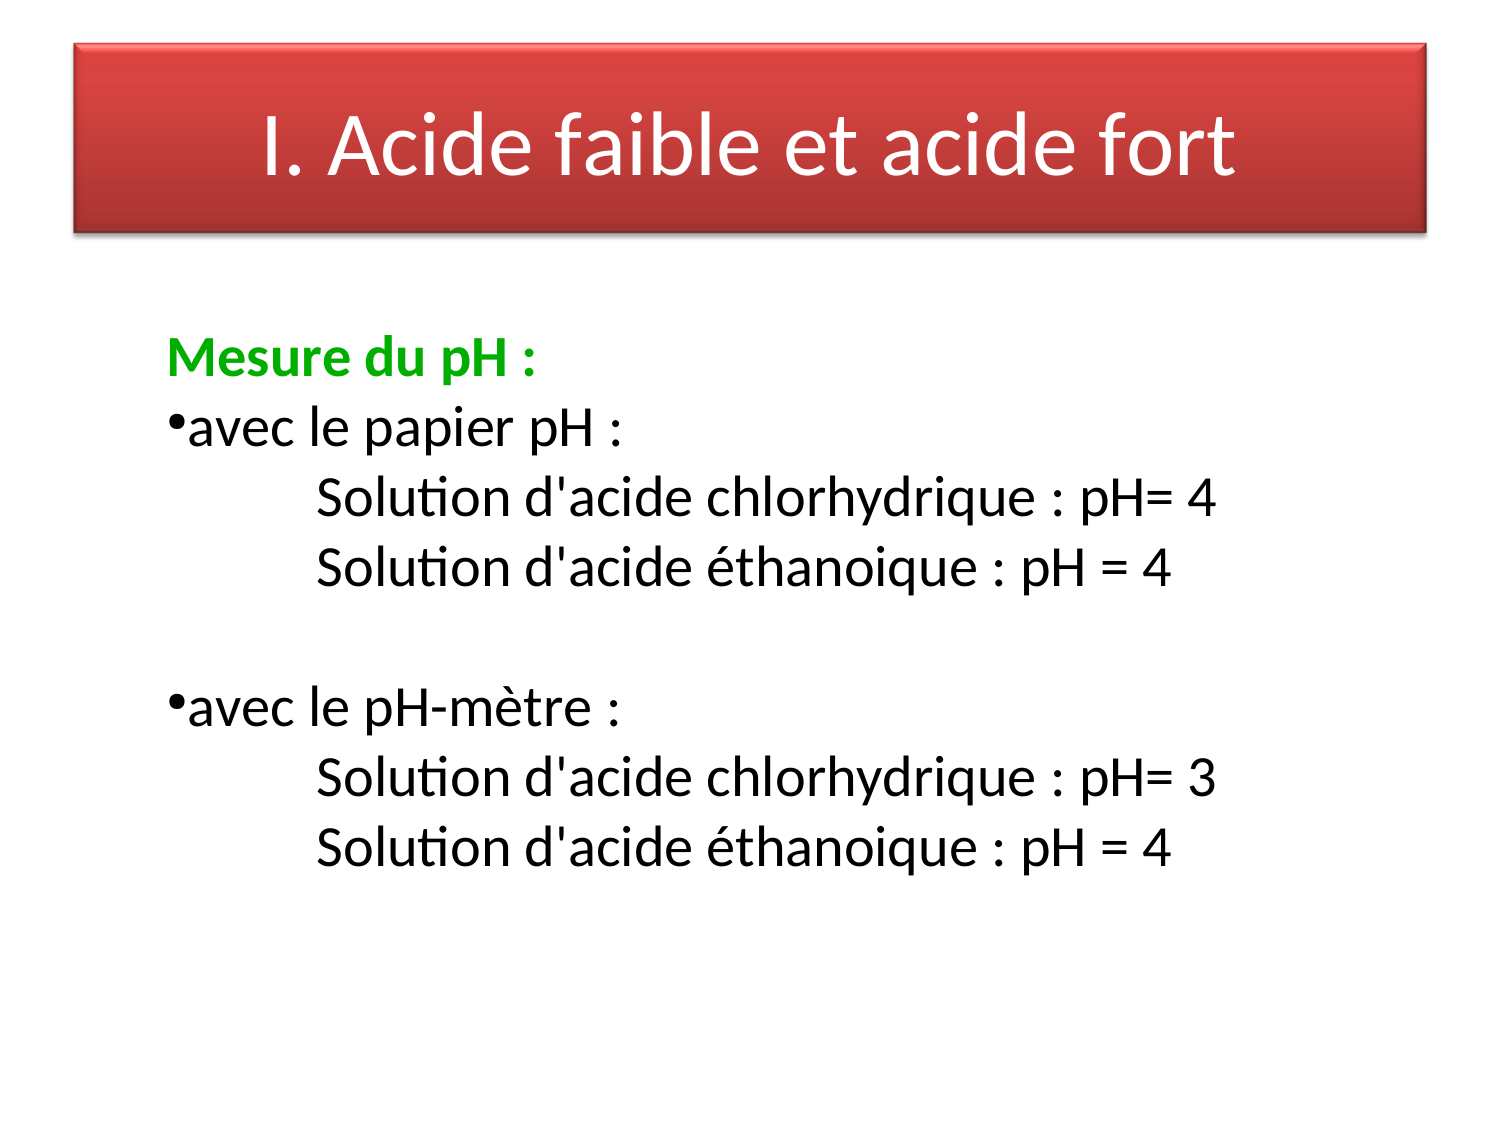

I. Acide faible et acide fort
Mesure du pH :
avec le papier pH :
	Solution d'acide chlorhydrique : pH= 4
	Solution d'acide éthanoique : pH = 4
avec le pH-mètre :
	Solution d'acide chlorhydrique : pH= 3
	Solution d'acide éthanoique : pH = 4